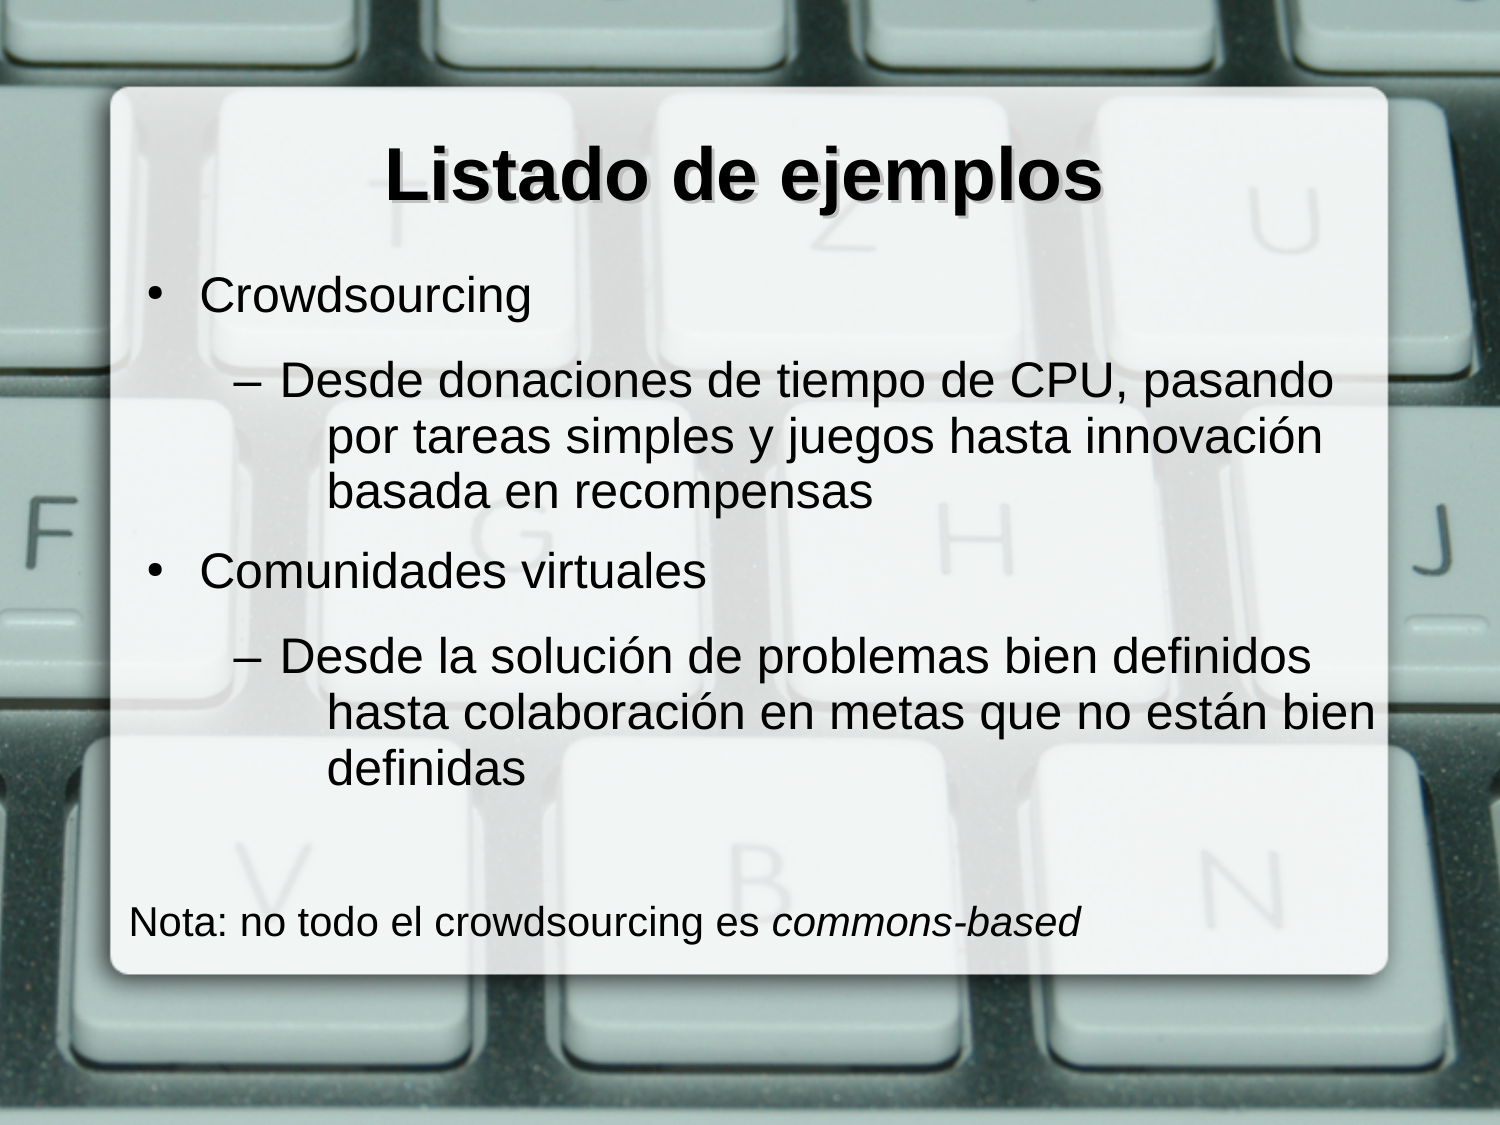

# Listado de ejemplos
Crowdsourcing
Desde donaciones de tiempo de CPU, pasando por tareas simples y juegos hasta innovación basada en recompensas
Comunidades virtuales
Desde la solución de problemas bien definidos hasta colaboración en metas que no están bien definidas
Nota: no todo el crowdsourcing es commons-based